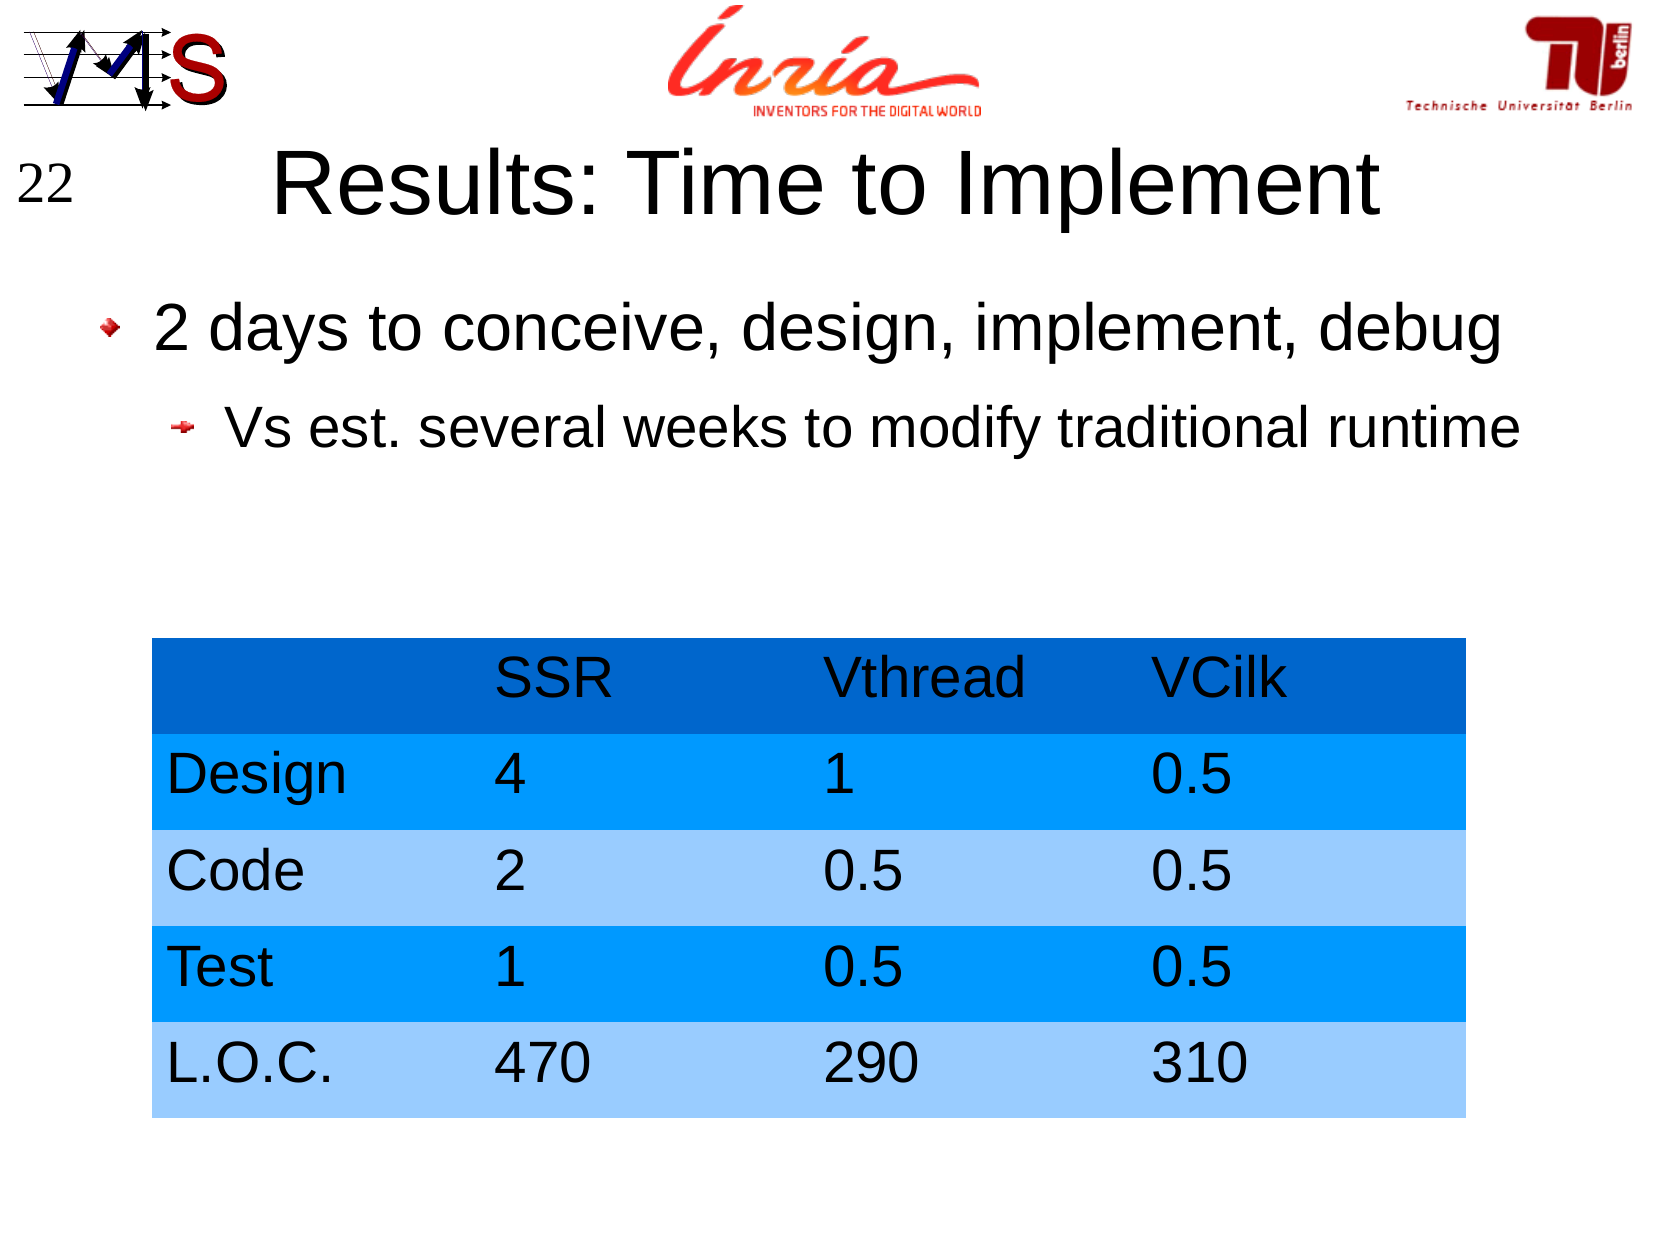

# Results: Time to Implement
22
2 days to conceive, design, implement, debug
Vs est. several weeks to modify traditional runtime
| | SSR | Vthread | VCilk |
| --- | --- | --- | --- |
| Design | 4 | 1 | 0.5 |
| Code | 2 | 0.5 | 0.5 |
| Test | 1 | 0.5 | 0.5 |
| L.O.C. | 470 | 290 | 310 |